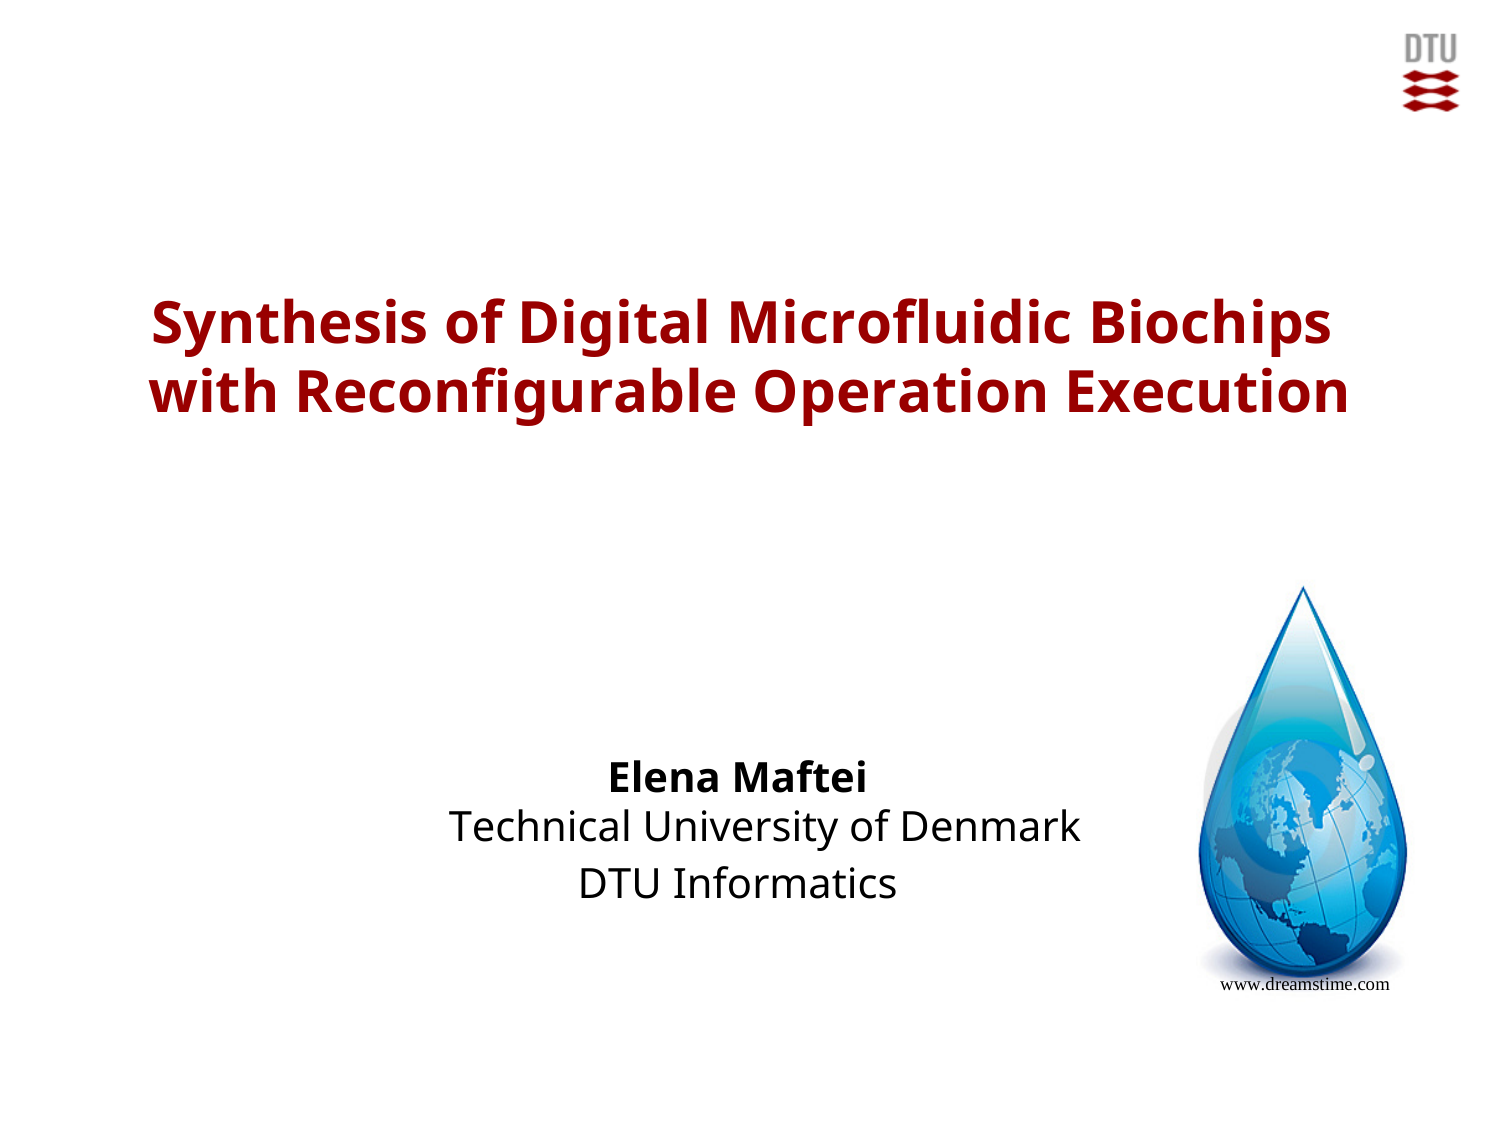

# Synthesis of Digital Microfluidic Biochips with Reconfigurable Operation Execution
Elena Maftei
Technical University of Denmark
DTU Informatics
www.dreamstime.com